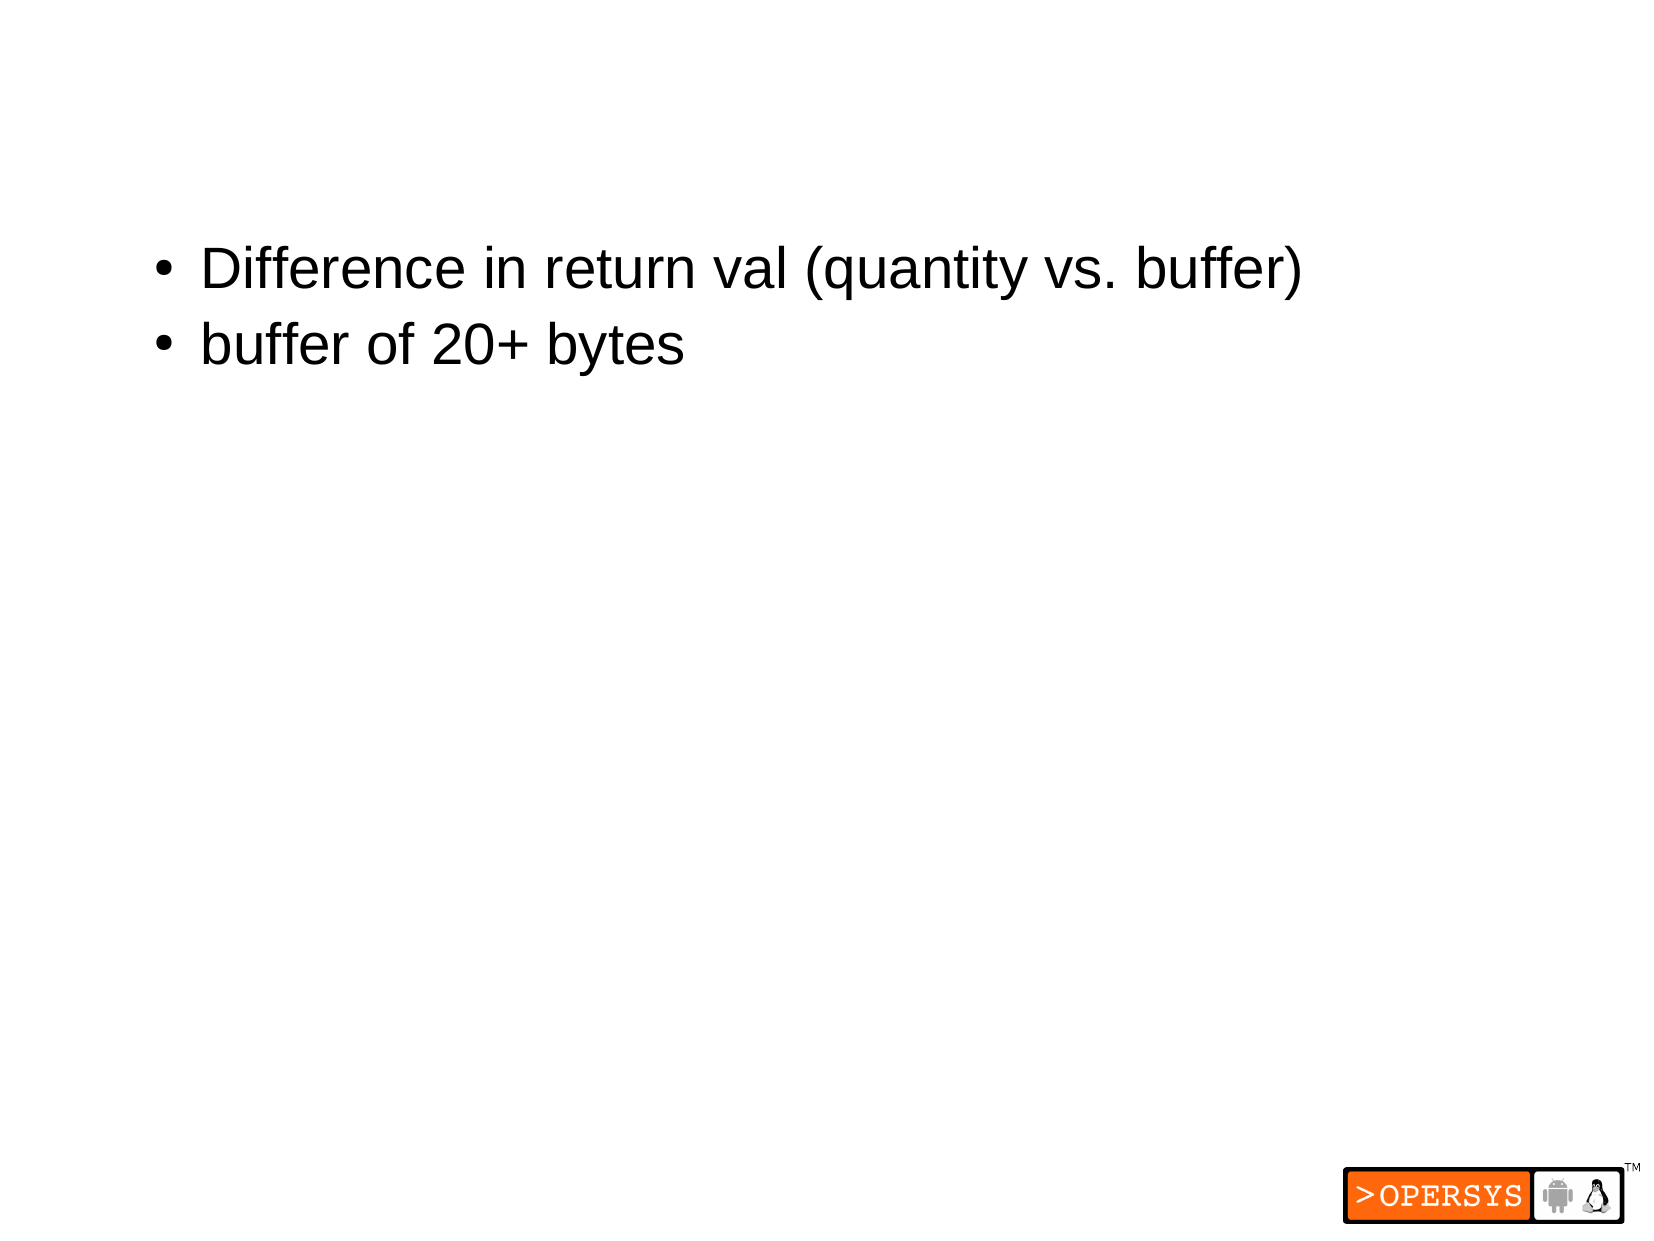

# Difference in return val (quantity vs. buffer)
buffer of 20+ bytes